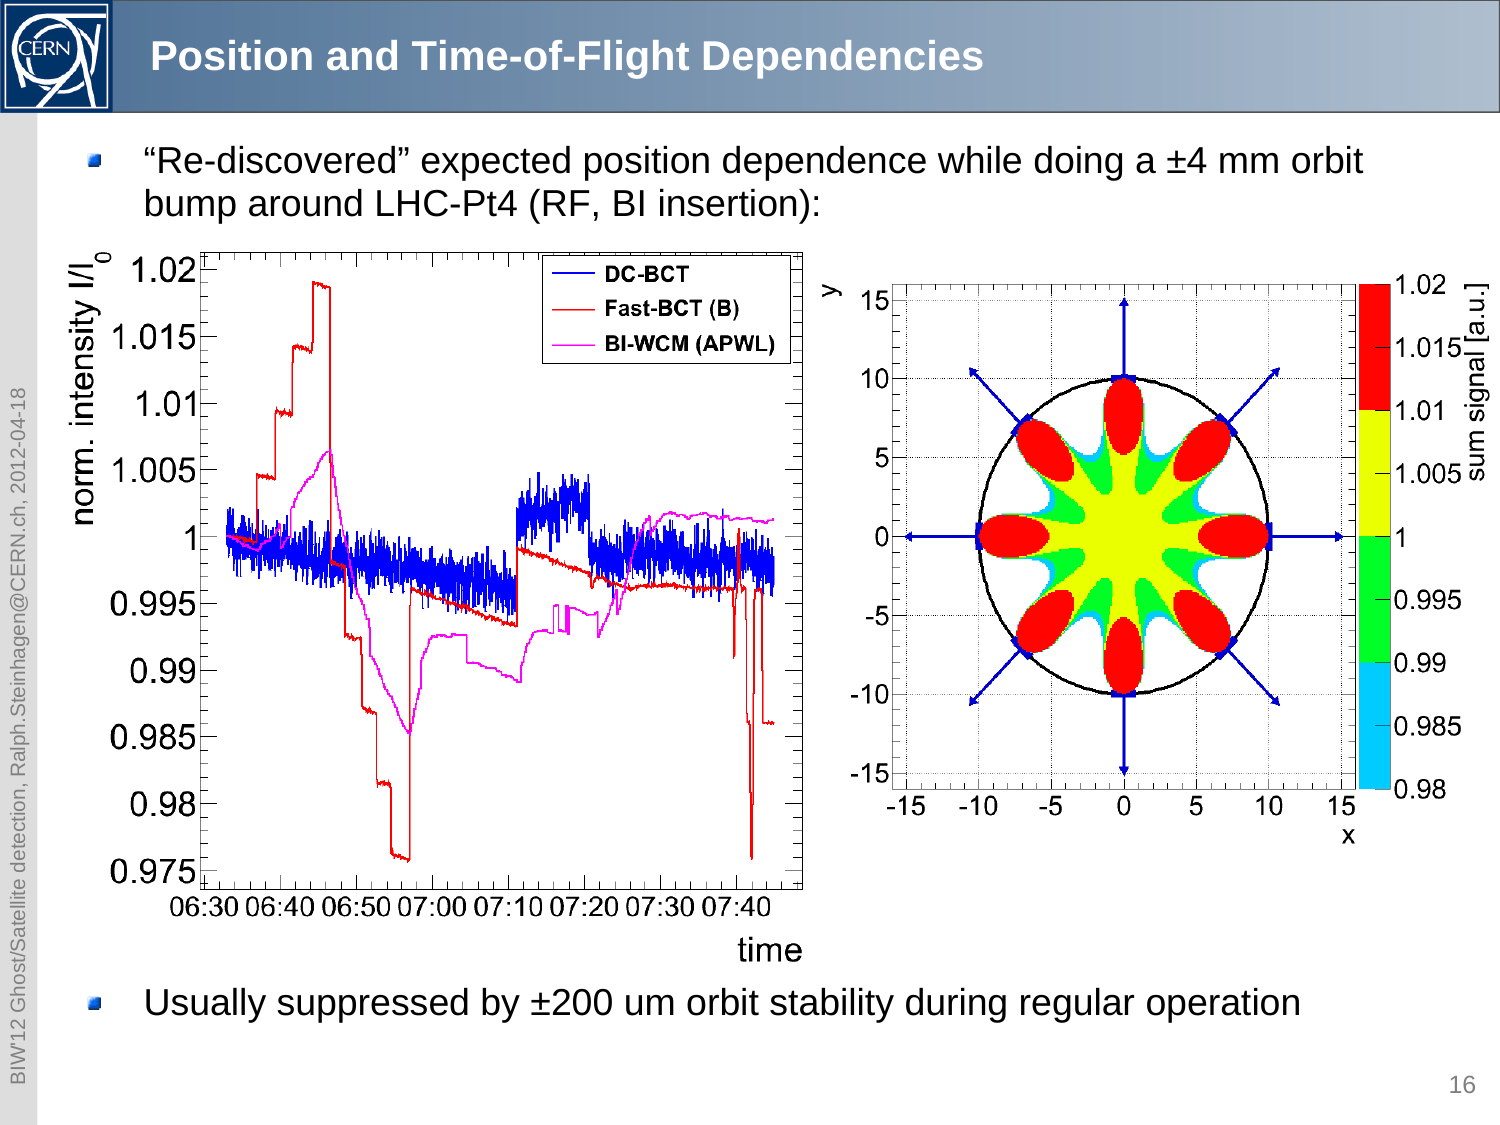

# Position and Time-of-Flight Dependencies
“Re-discovered” expected position dependence while doing a ±4 mm orbit bump around LHC-Pt4 (RF, BI insertion):
Usually suppressed by ±200 um orbit stability during regular operation